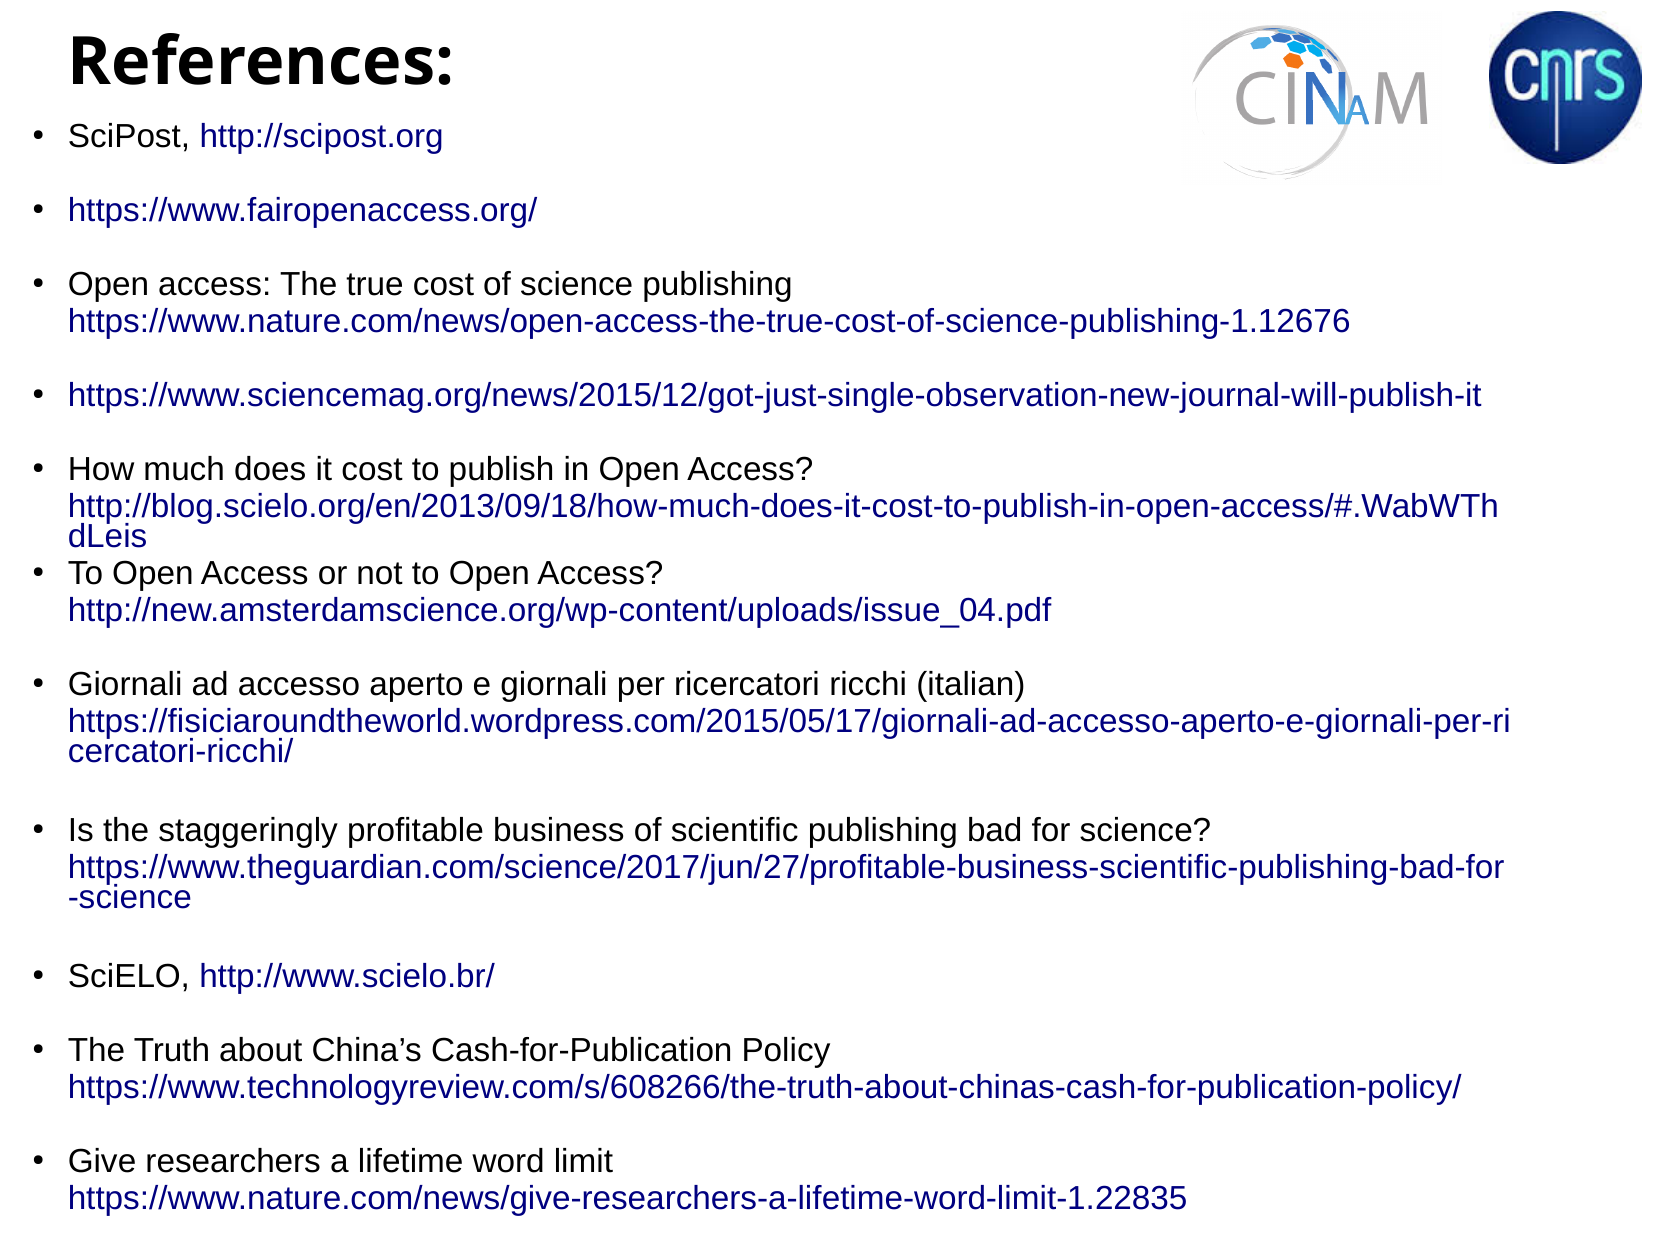

References:
SciPost, http://scipost.org
https://www.fairopenaccess.org/
Open access: The true cost of science publishing
https://www.nature.com/news/open-access-the-true-cost-of-science-publishing-1.12676
https://www.sciencemag.org/news/2015/12/got-just-single-observation-new-journal-will-publish-it
How much does it cost to publish in Open Access?
http://blog.scielo.org/en/2013/09/18/how-much-does-it-cost-to-publish-in-open-access/#.WabWThdLeis
To Open Access or not to Open Access?
http://new.amsterdamscience.org/wp-content/uploads/issue_04.pdf
Giornali ad accesso aperto e giornali per ricercatori ricchi (italian)
https://fisiciaroundtheworld.wordpress.com/2015/05/17/giornali-ad-accesso-aperto-e-giornali-per-ricercatori-ricchi/
Is the staggeringly profitable business of scientific publishing bad for science?
https://www.theguardian.com/science/2017/jun/27/profitable-business-scientific-publishing-bad-for-science
SciELO, http://www.scielo.br/
The Truth about China’s Cash-for-Publication Policy
https://www.technologyreview.com/s/608266/the-truth-about-chinas-cash-for-publication-policy/
Give researchers a lifetime word limit
https://www.nature.com/news/give-researchers-a-lifetime-word-limit-1.22835